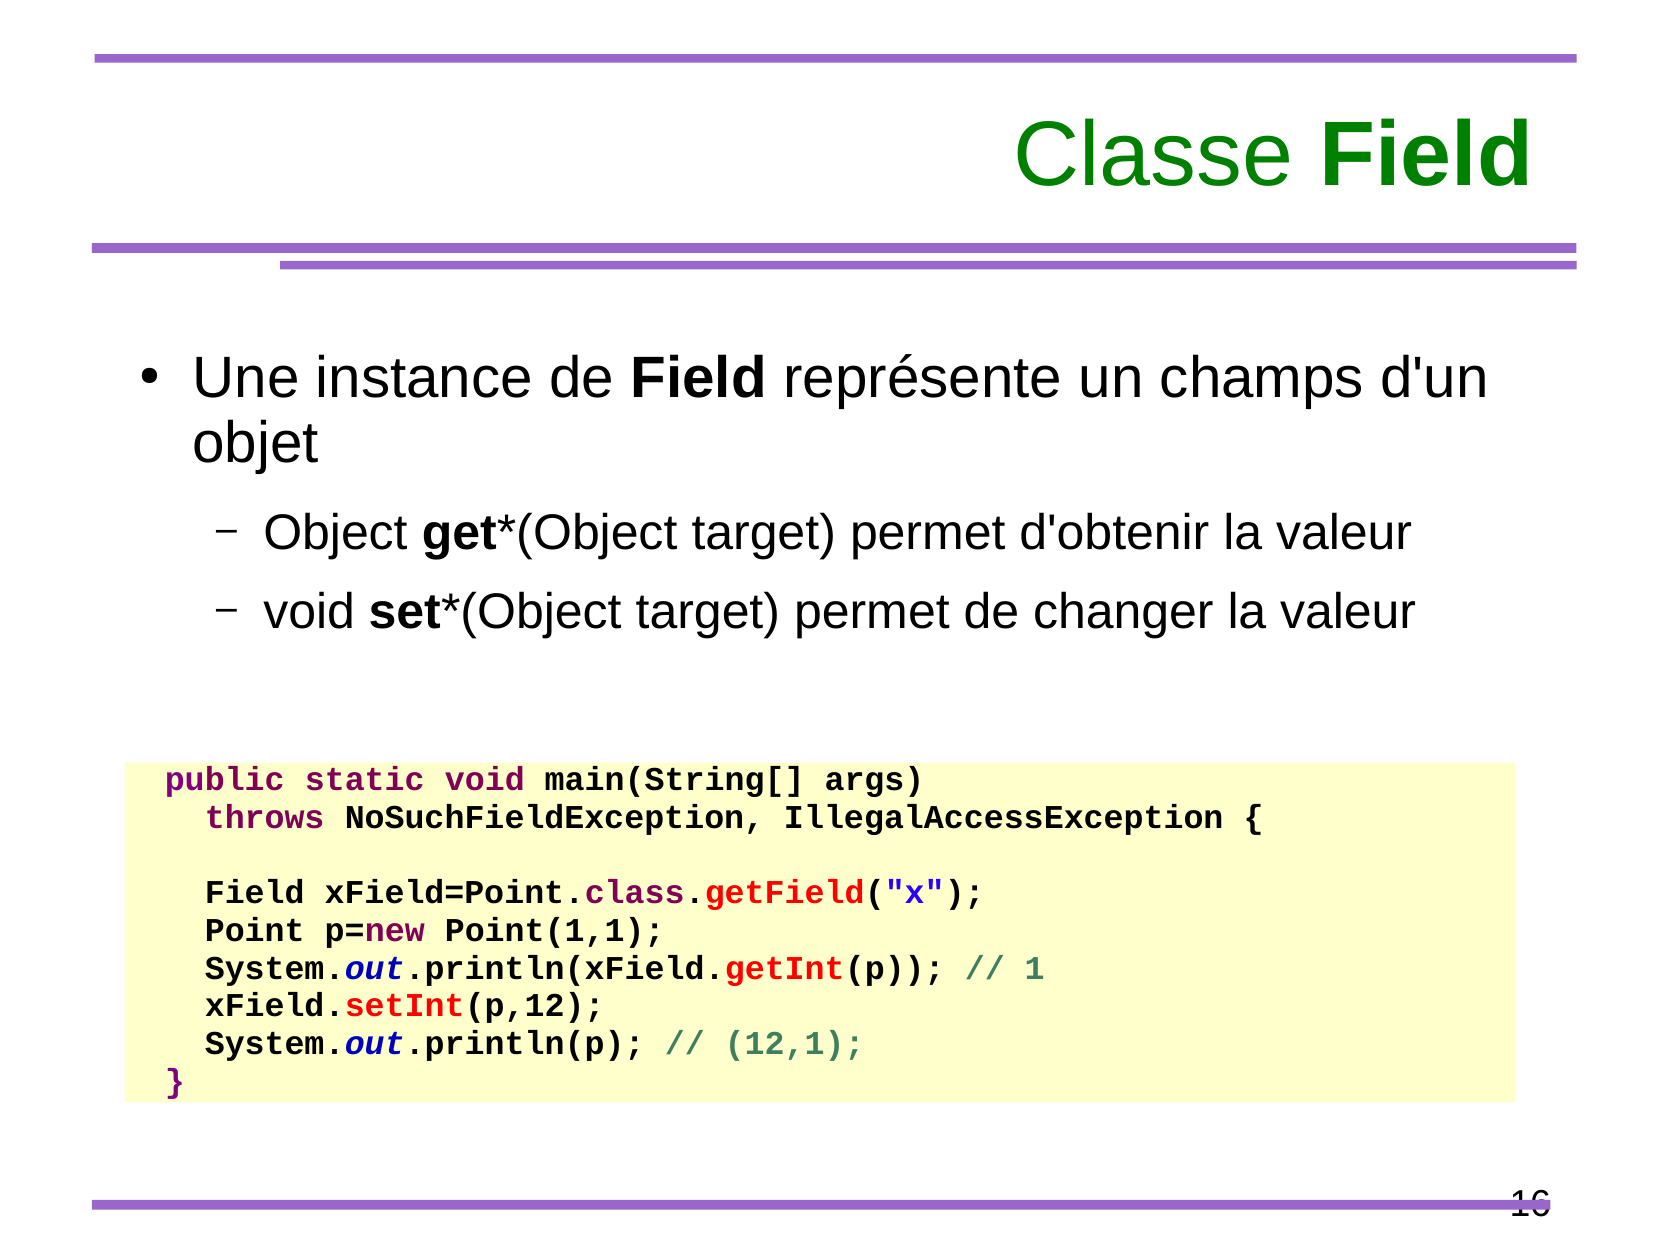

# Classe Field
Une instance de Field représente un champs d'un objet
Object get*(Object target) permet d'obtenir la valeur
void set*(Object target) permet de changer la valeur
 public static void main(String[] args)
 throws NoSuchFieldException, IllegalAccessException {
 Field xField=Point.class.getField("x");
 Point p=new Point(1,1);
 System.out.println(xField.getInt(p)); // 1
 xField.setInt(p,12);
 System.out.println(p); // (12,1);
 }